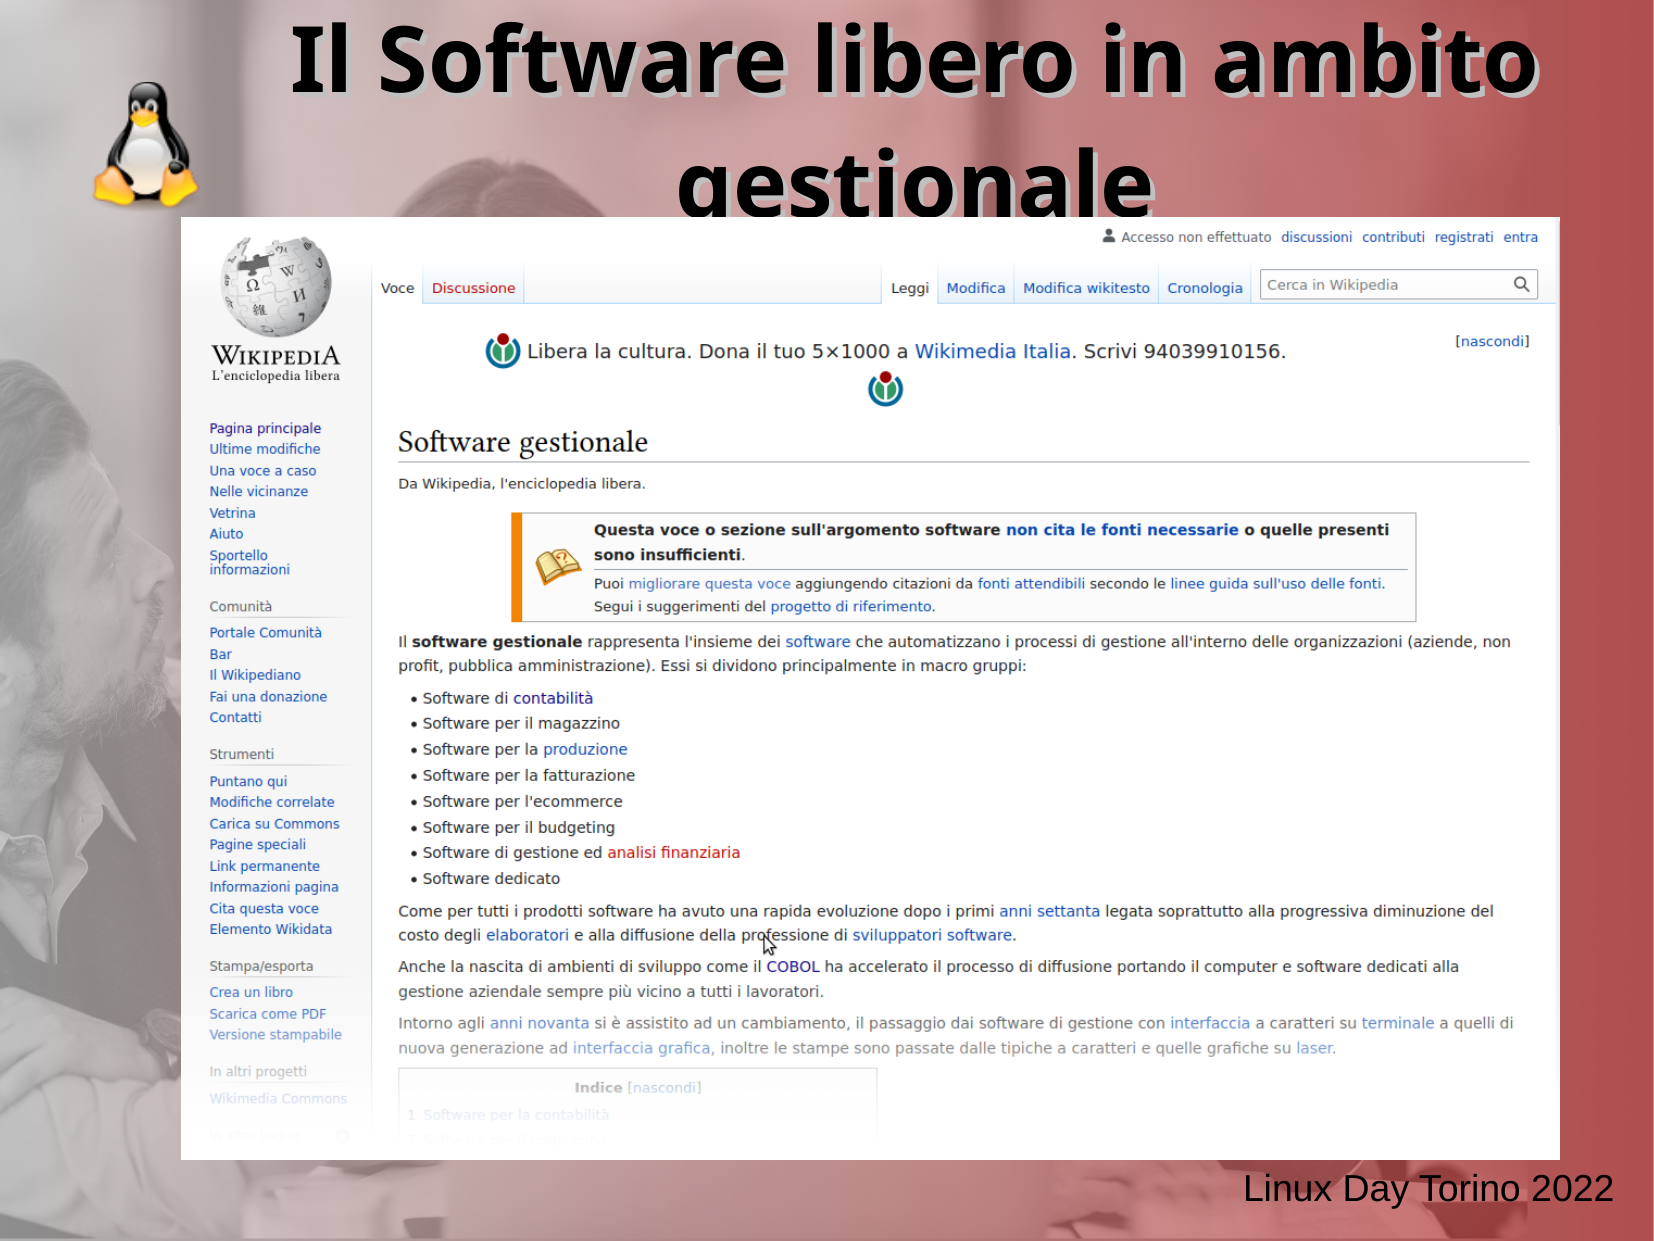

# Il Software libero in ambito gestionale
Linux Day Torino 2022